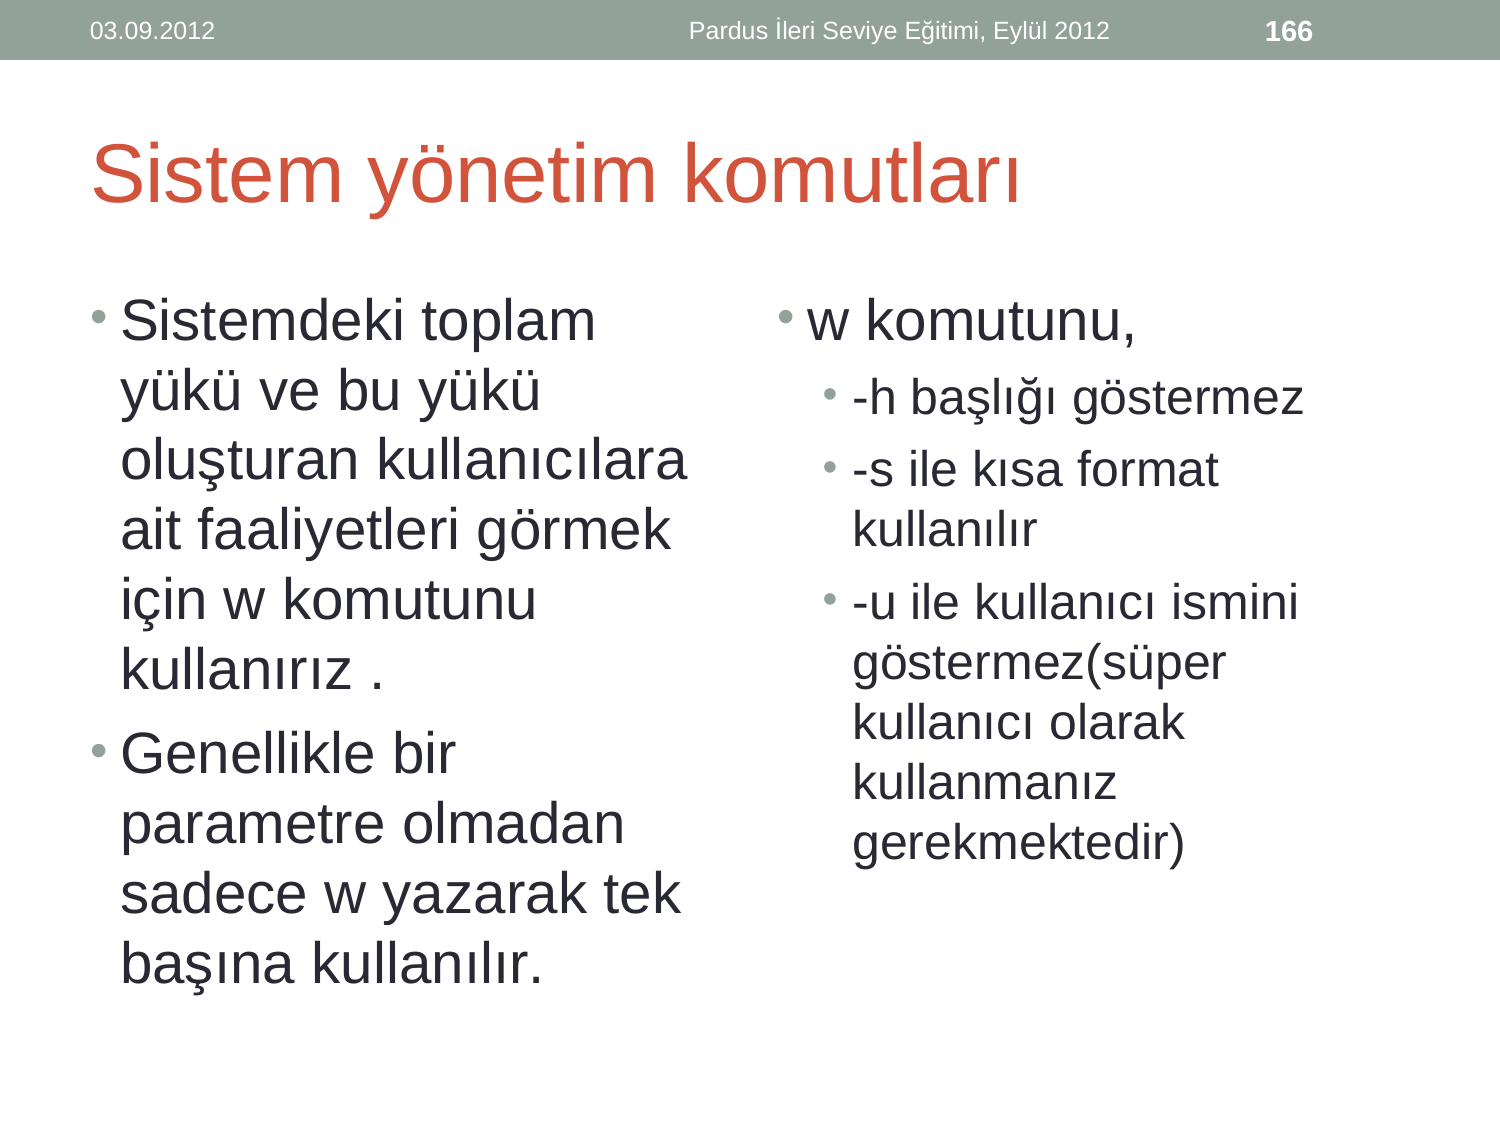

03.09.2012
Pardus İleri Seviye Eğitimi, Eylül 2012
# Sistem yönetim komutları
Sistemdeki toplam yükü ve bu yükü oluşturan kullanıcılara ait faaliyetleri görmek için w komutunu kullanırız .
Genellikle bir parametre olmadan sadece w yazarak tek başına kullanılır.
w komutunu,
-h başlığı göstermez
-s ile kısa format kullanılır
-u ile kullanıcı ismini göstermez(süper kullanıcı olarak kullanmanız gerekmektedir)